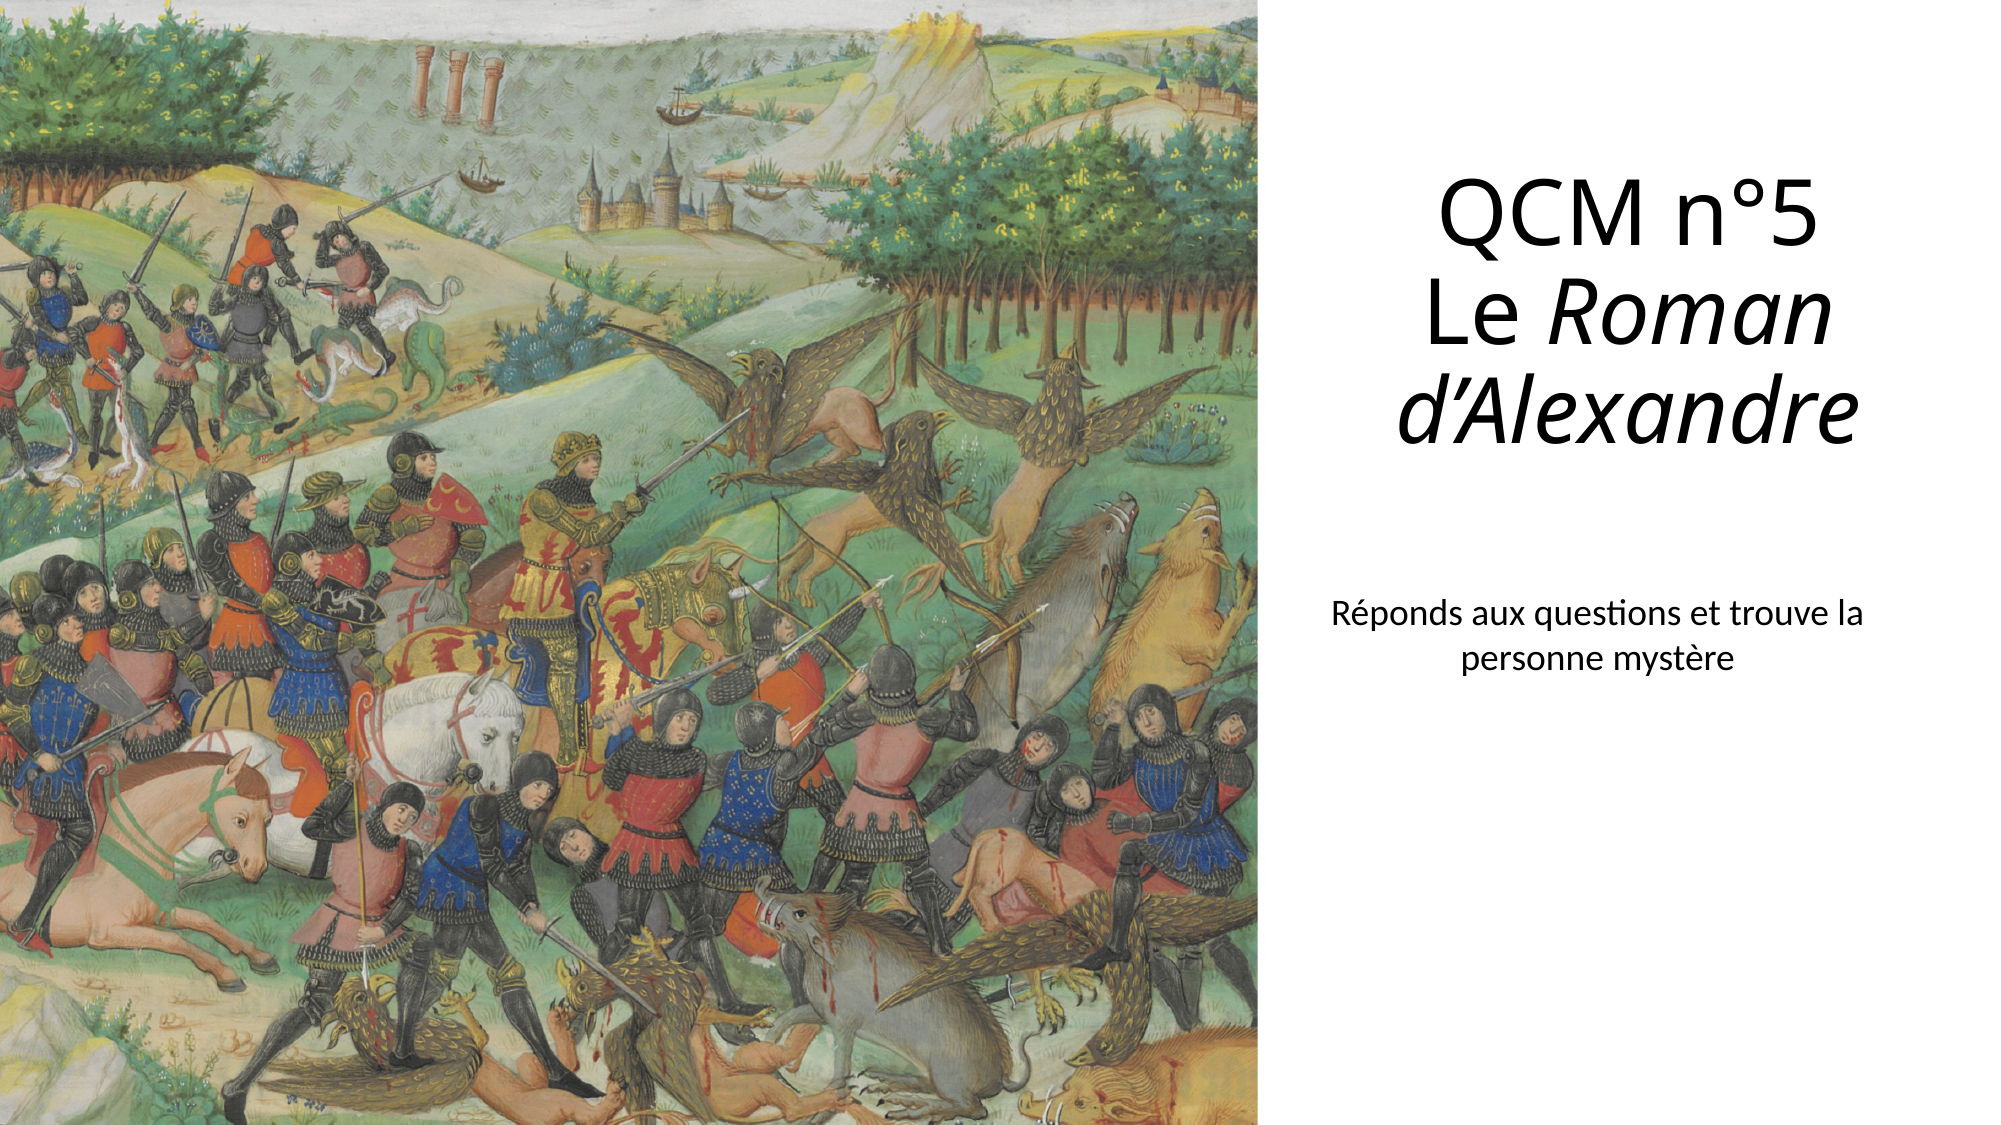

# QCM n°5 Le Roman d’Alexandre
Réponds aux questions et trouve la personne mystère